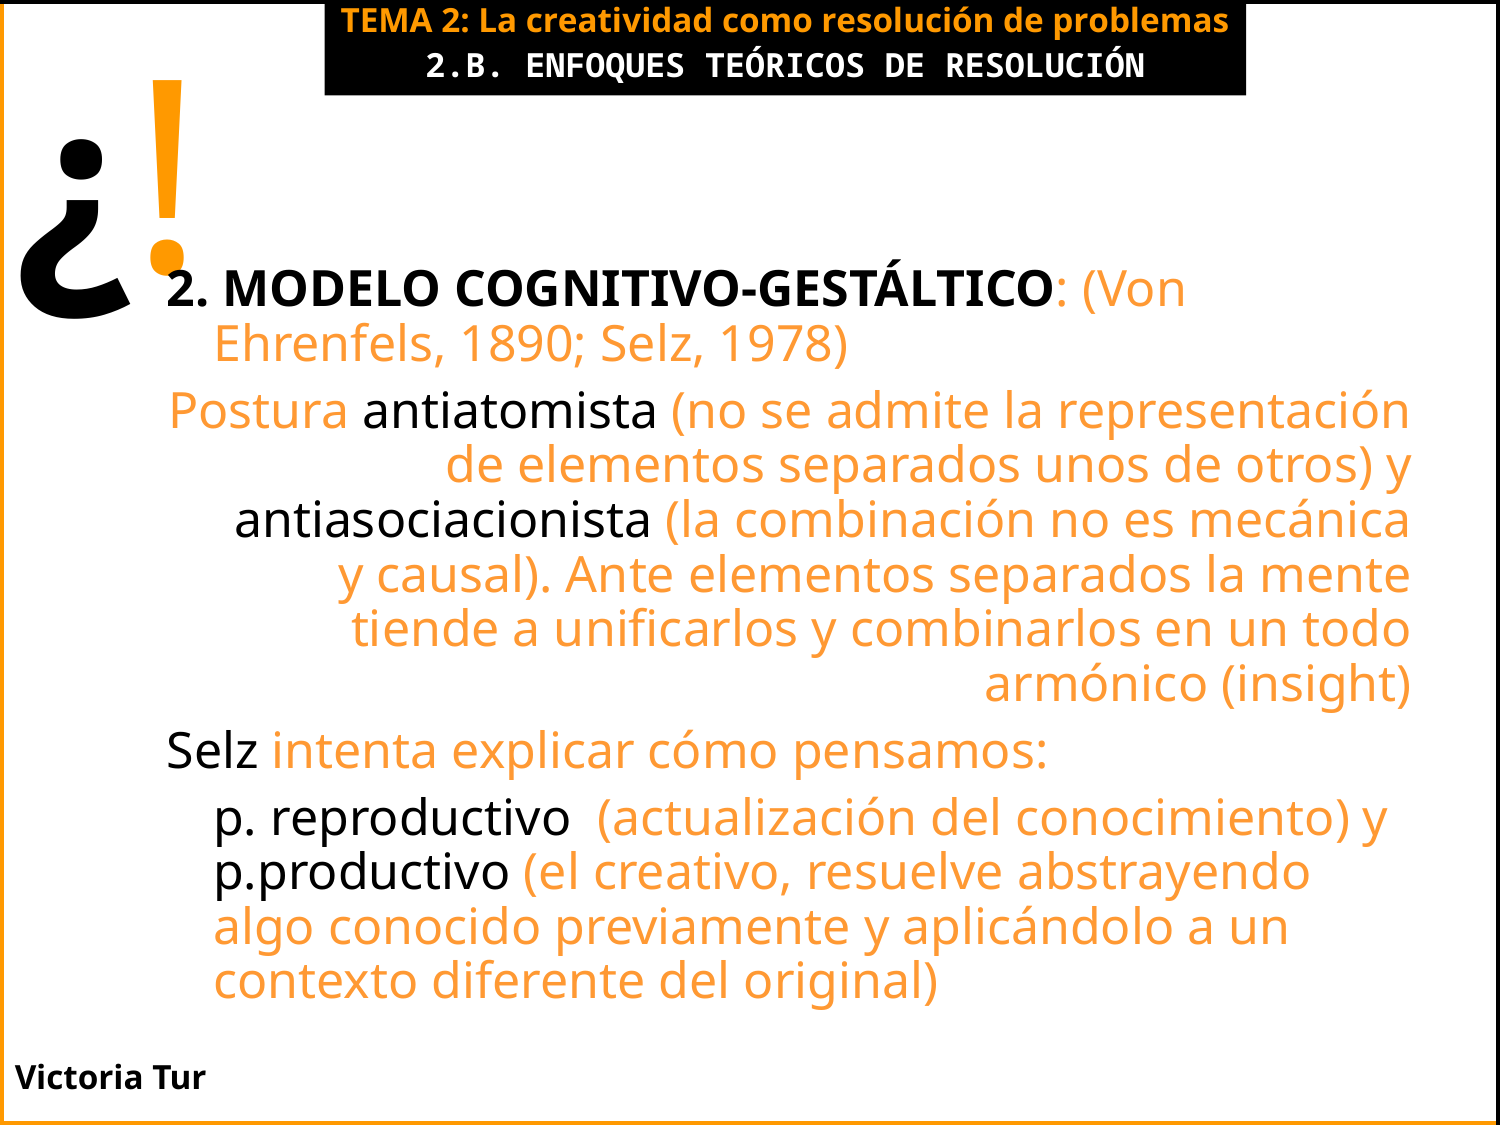

# 2. MODELO COGNITIVO-GESTÁLTICO: (Von Ehrenfels, 1890; Selz, 1978)
Postura antiatomista (no se admite la representación de elementos separados unos de otros) y antiasociacionista (la combinación no es mecánica y causal). Ante elementos separados la mente tiende a unificarlos y combinarlos en un todo armónico (insight)
Selz intenta explicar cómo pensamos:
	p. reproductivo (actualización del conocimiento) y p.productivo (el creativo, resuelve abstrayendo algo conocido previamente y aplicándolo a un contexto diferente del original)